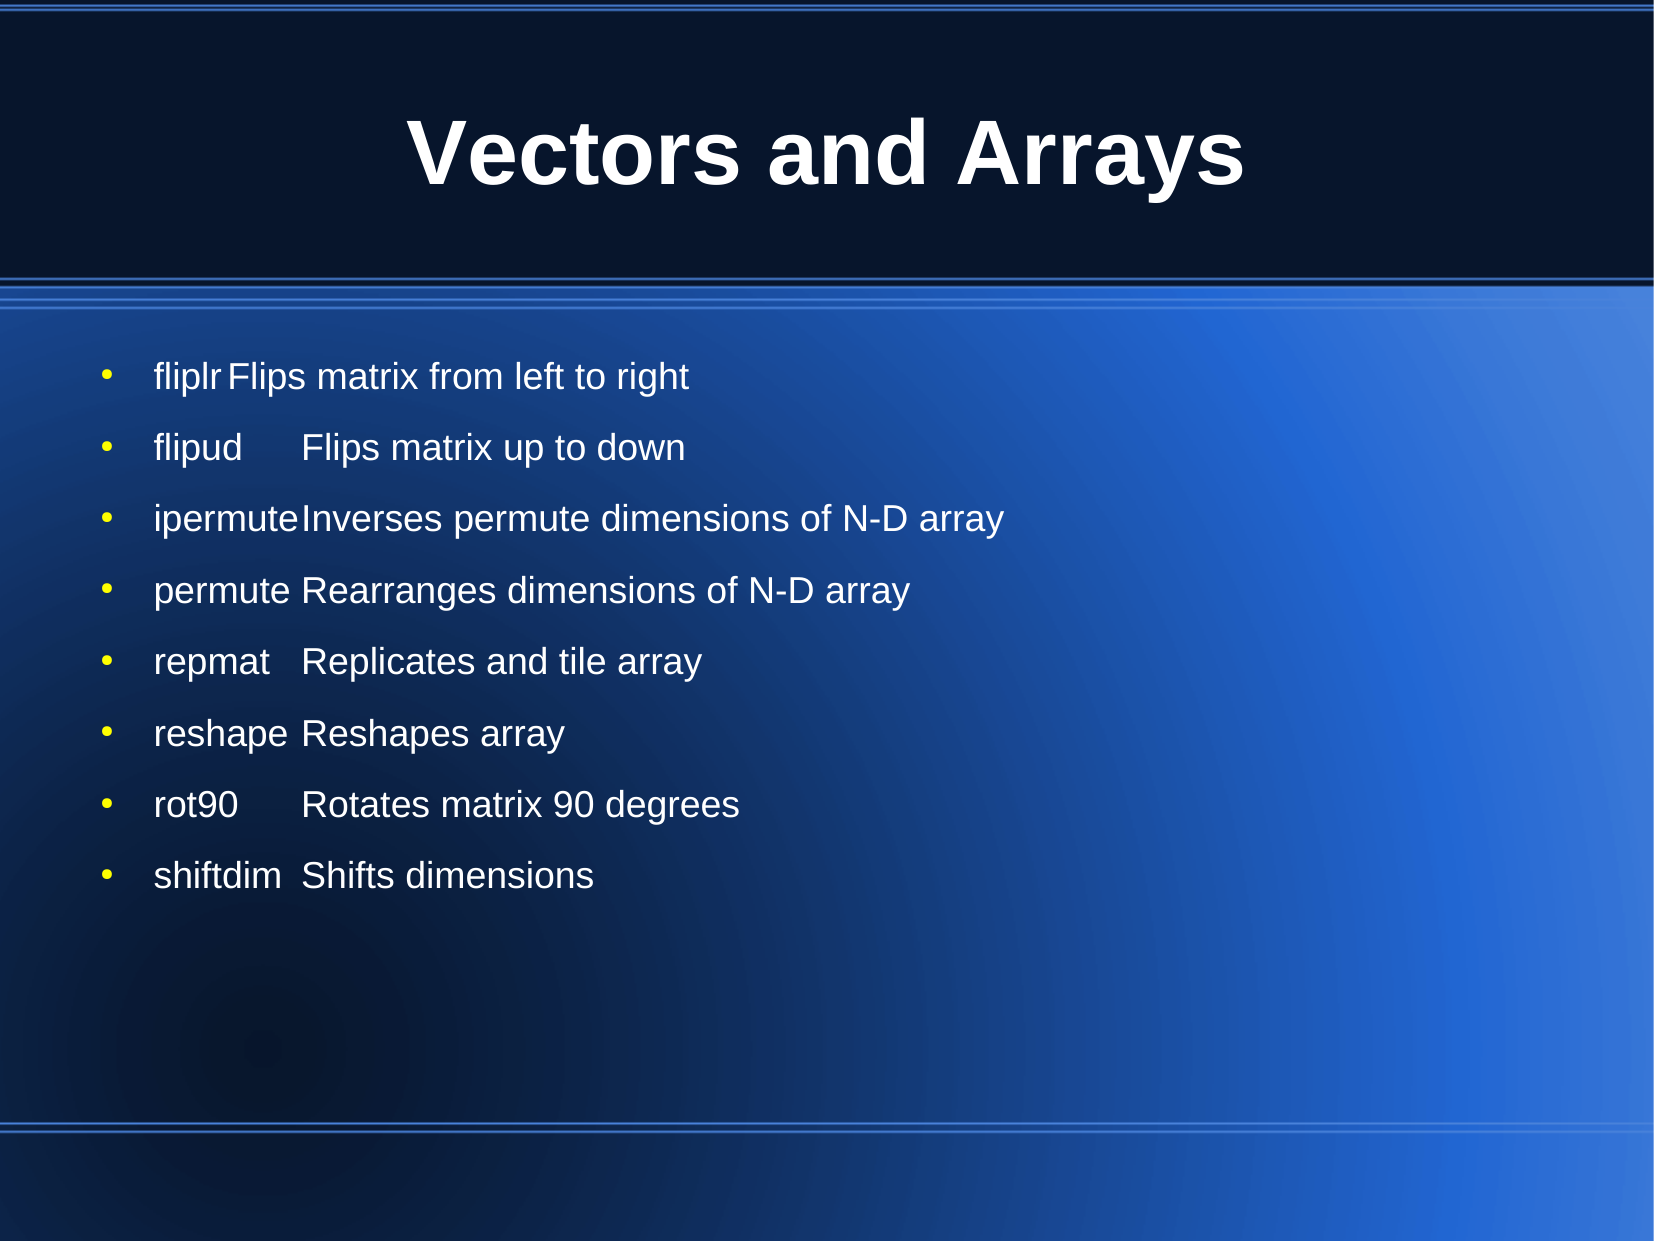

# Vectors and Arrays
fliplr	Flips matrix from left to right
flipud	Flips matrix up to down
ipermute	Inverses permute dimensions of N-D array
permute	Rearranges dimensions of N-D array
repmat	Replicates and tile array
reshape	Reshapes array
rot90	Rotates matrix 90 degrees
shiftdim	Shifts dimensions